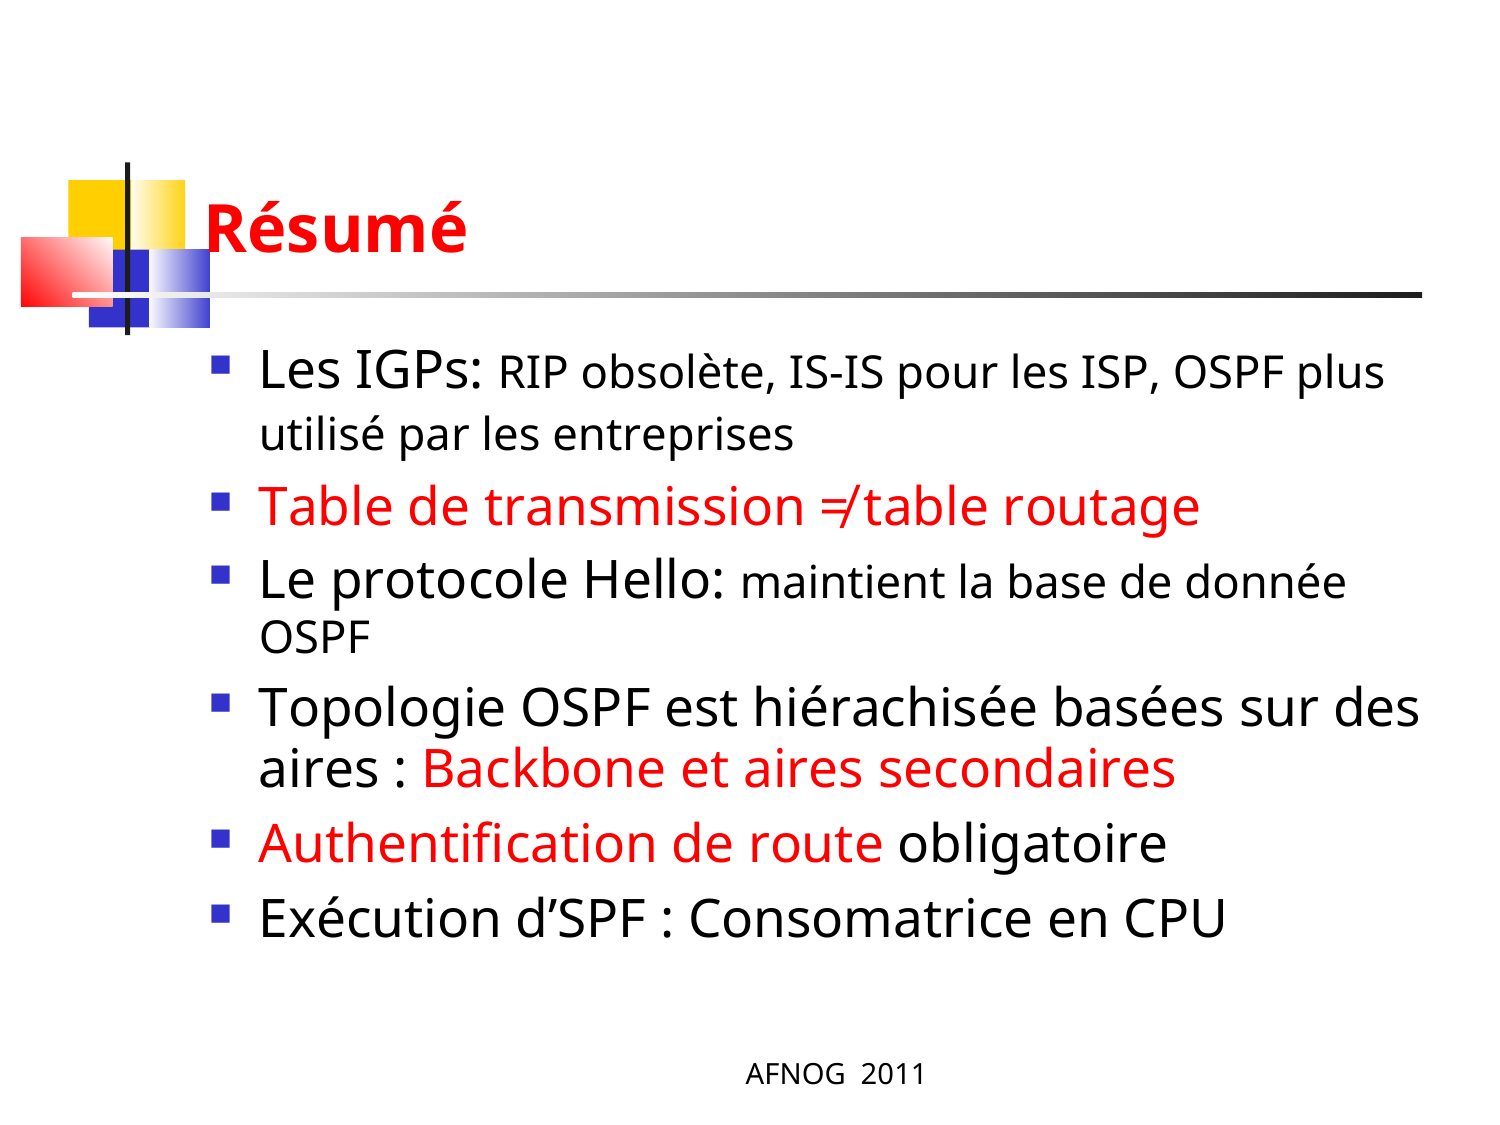

# Résumé
Les IGPs: RIP obsolète, IS-IS pour les ISP, OSPF plus utilisé par les entreprises
Table de transmission ≠ table routage
Le protocole Hello: maintient la base de donnée OSPF
Topologie OSPF est hiérachisée basées sur des aires : Backbone et aires secondaires
Authentification de route obligatoire
Exécution d’SPF : Consomatrice en CPU
AFNOG 2011